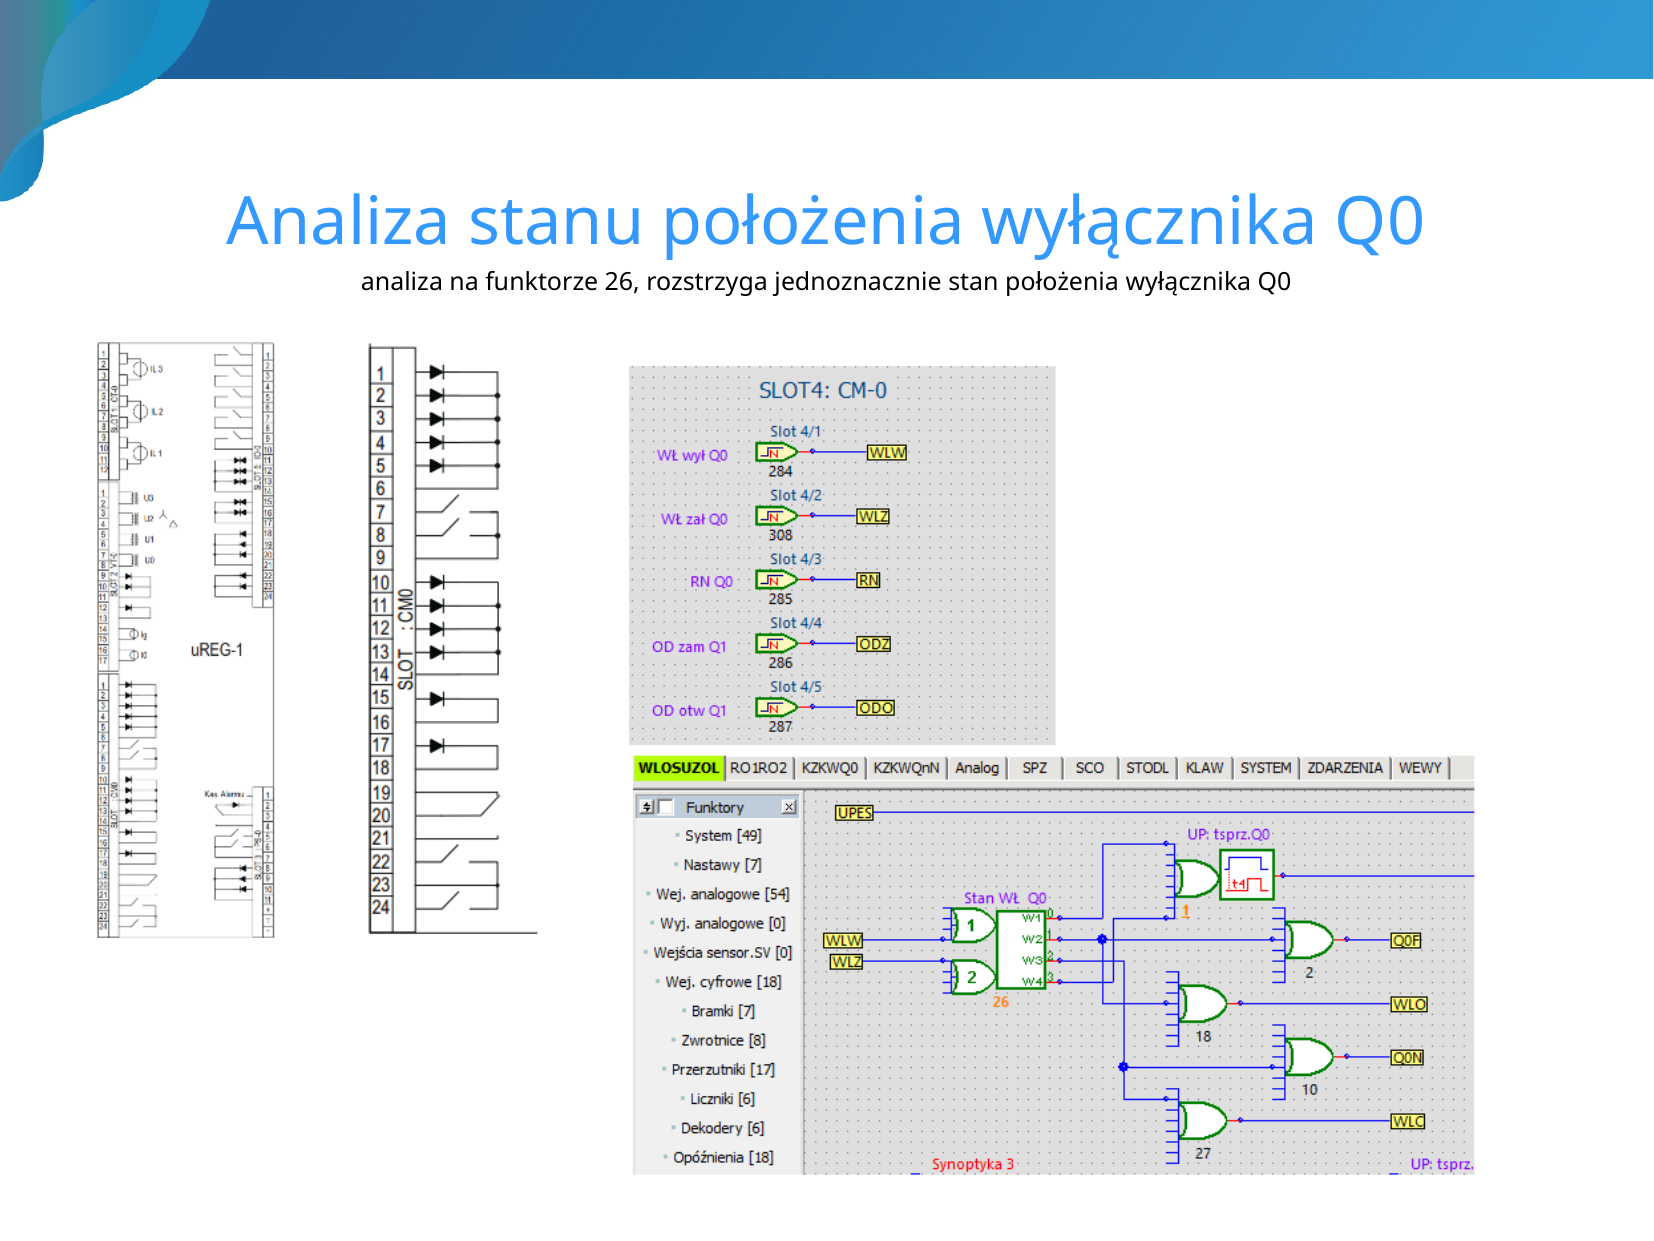

# Analiza stanu położenia wyłącznika Q0 analiza na funktorze 26, rozstrzyga jednoznacznie stan położenia wyłącznika Q0